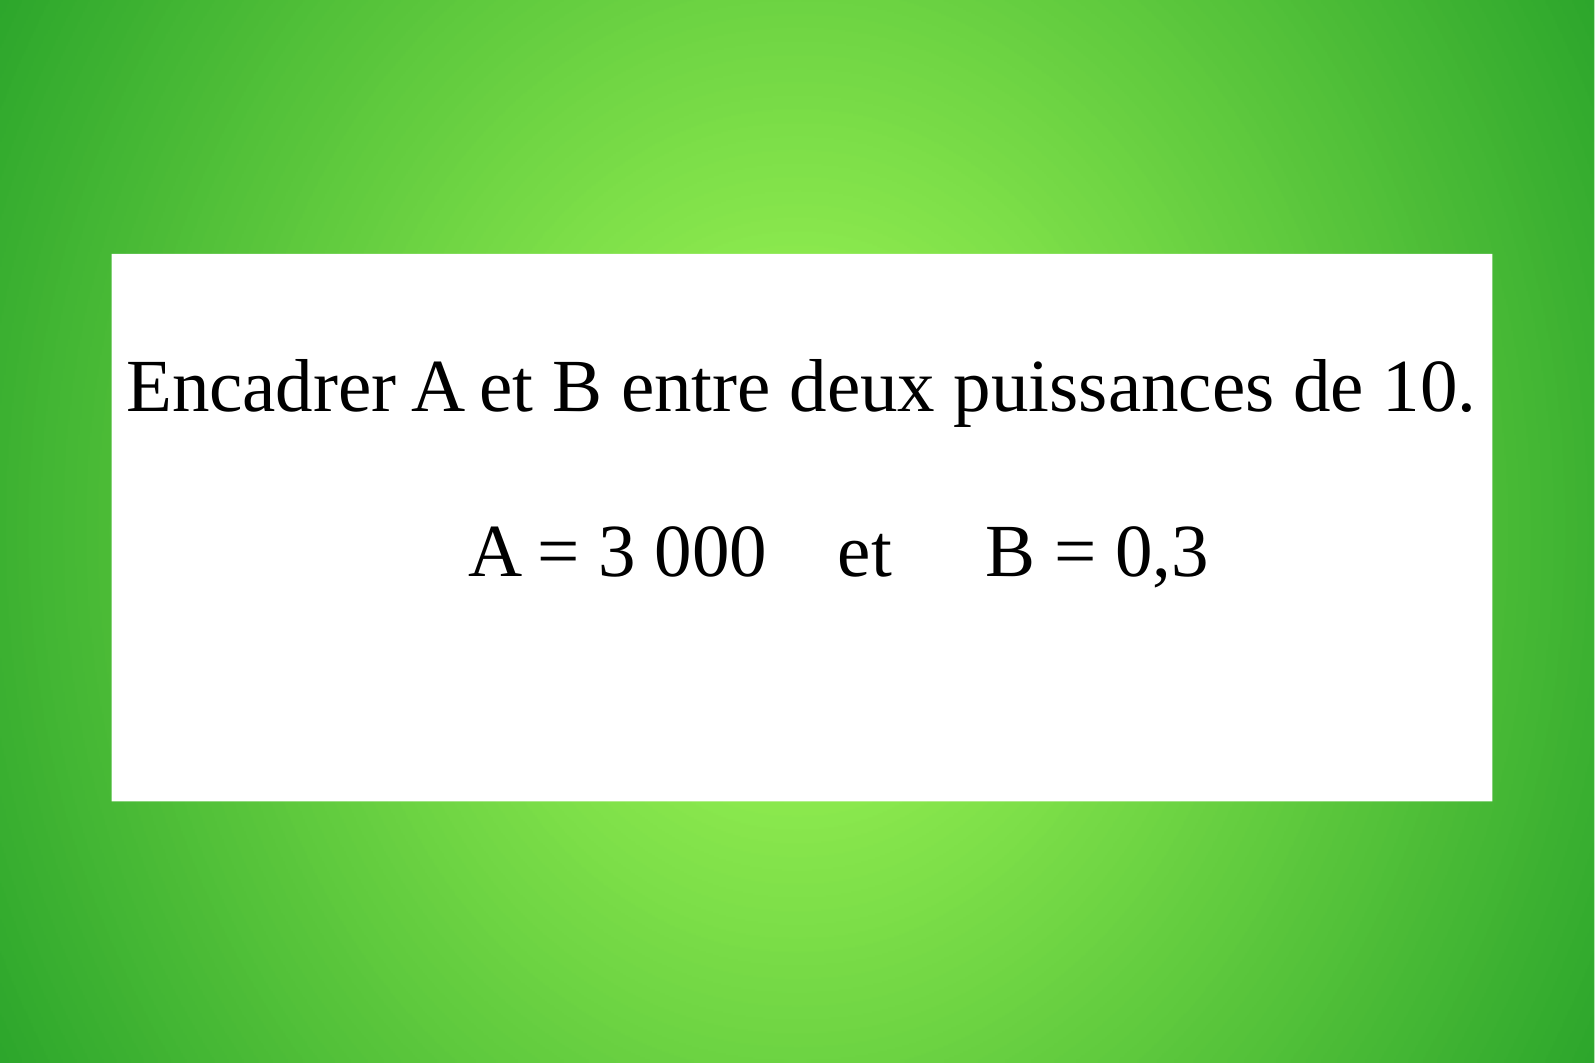

Encadrer A et B entre deux puissances de 10.
	A = 3 000	et 		B = 0,3